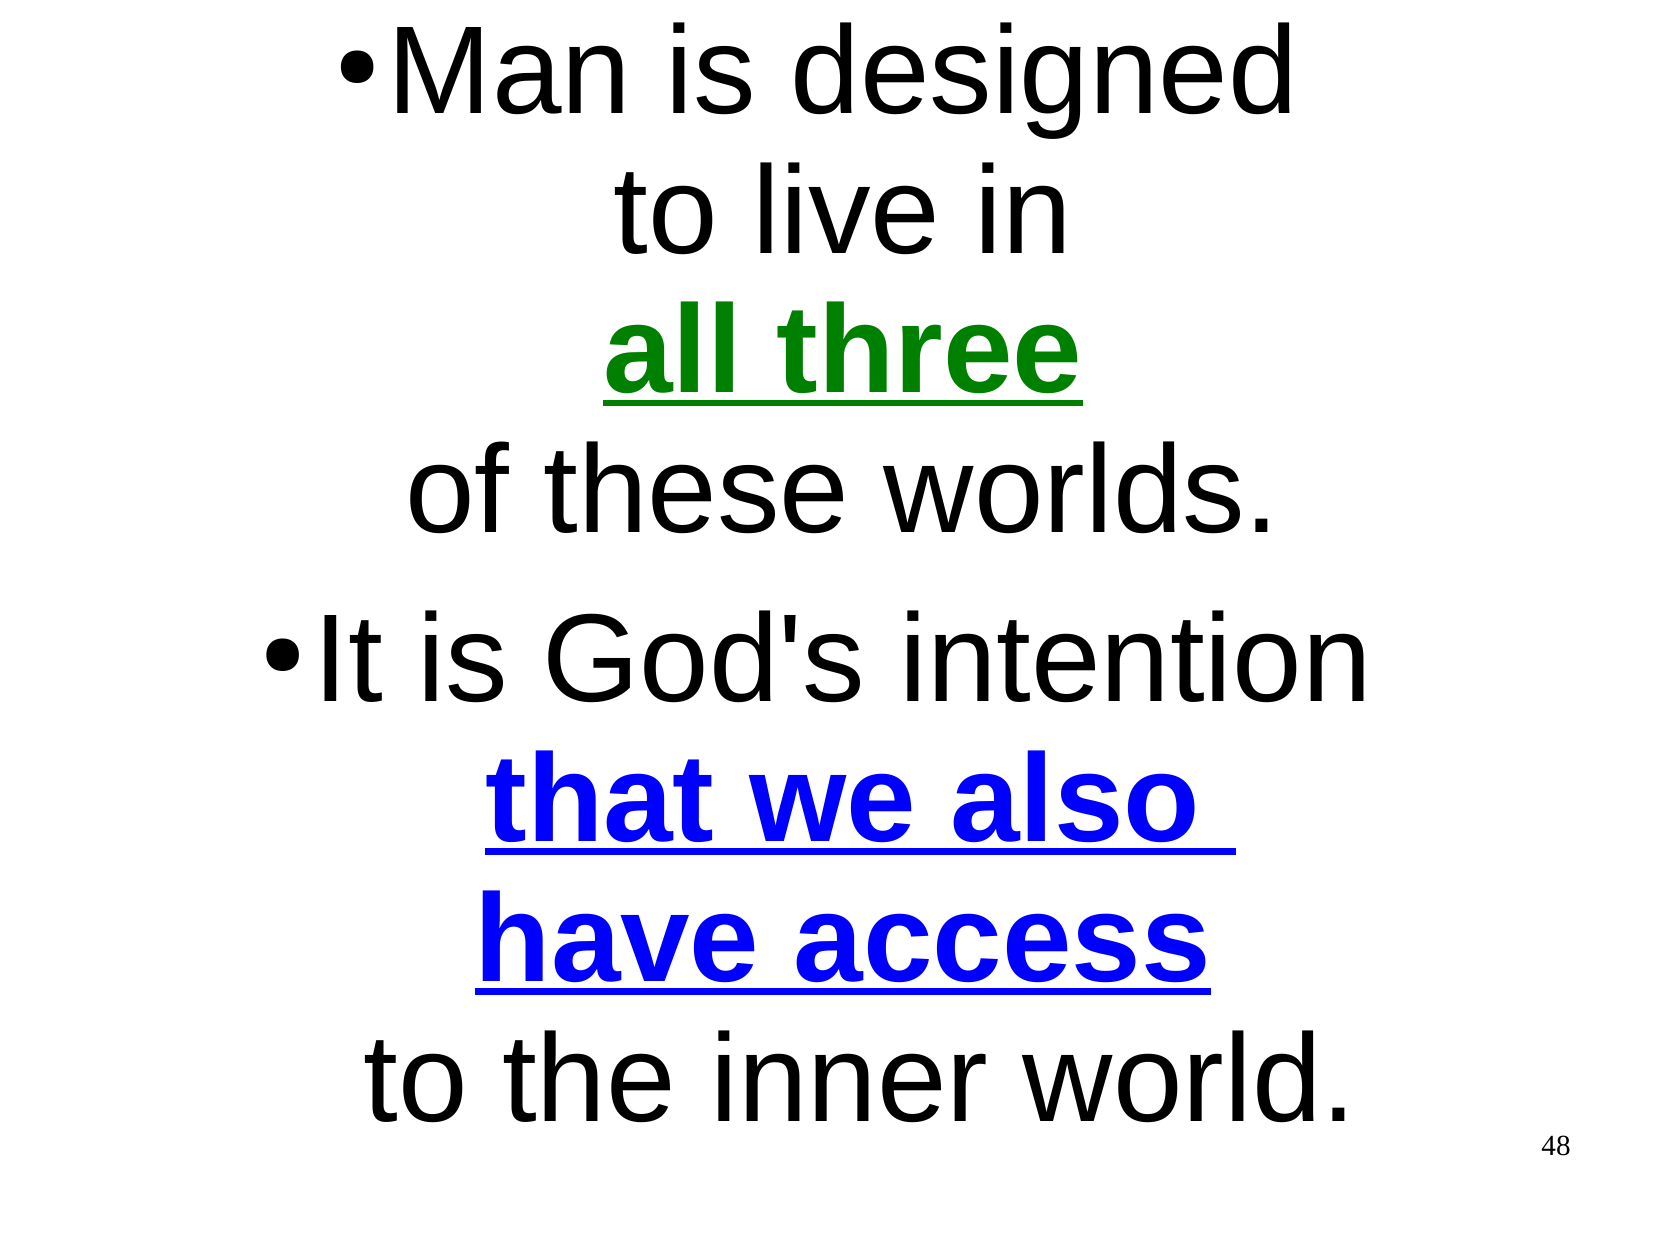

# Man is designed to live in all three of these worlds.
It is God's intention
that we also
have access
to the inner world.
48